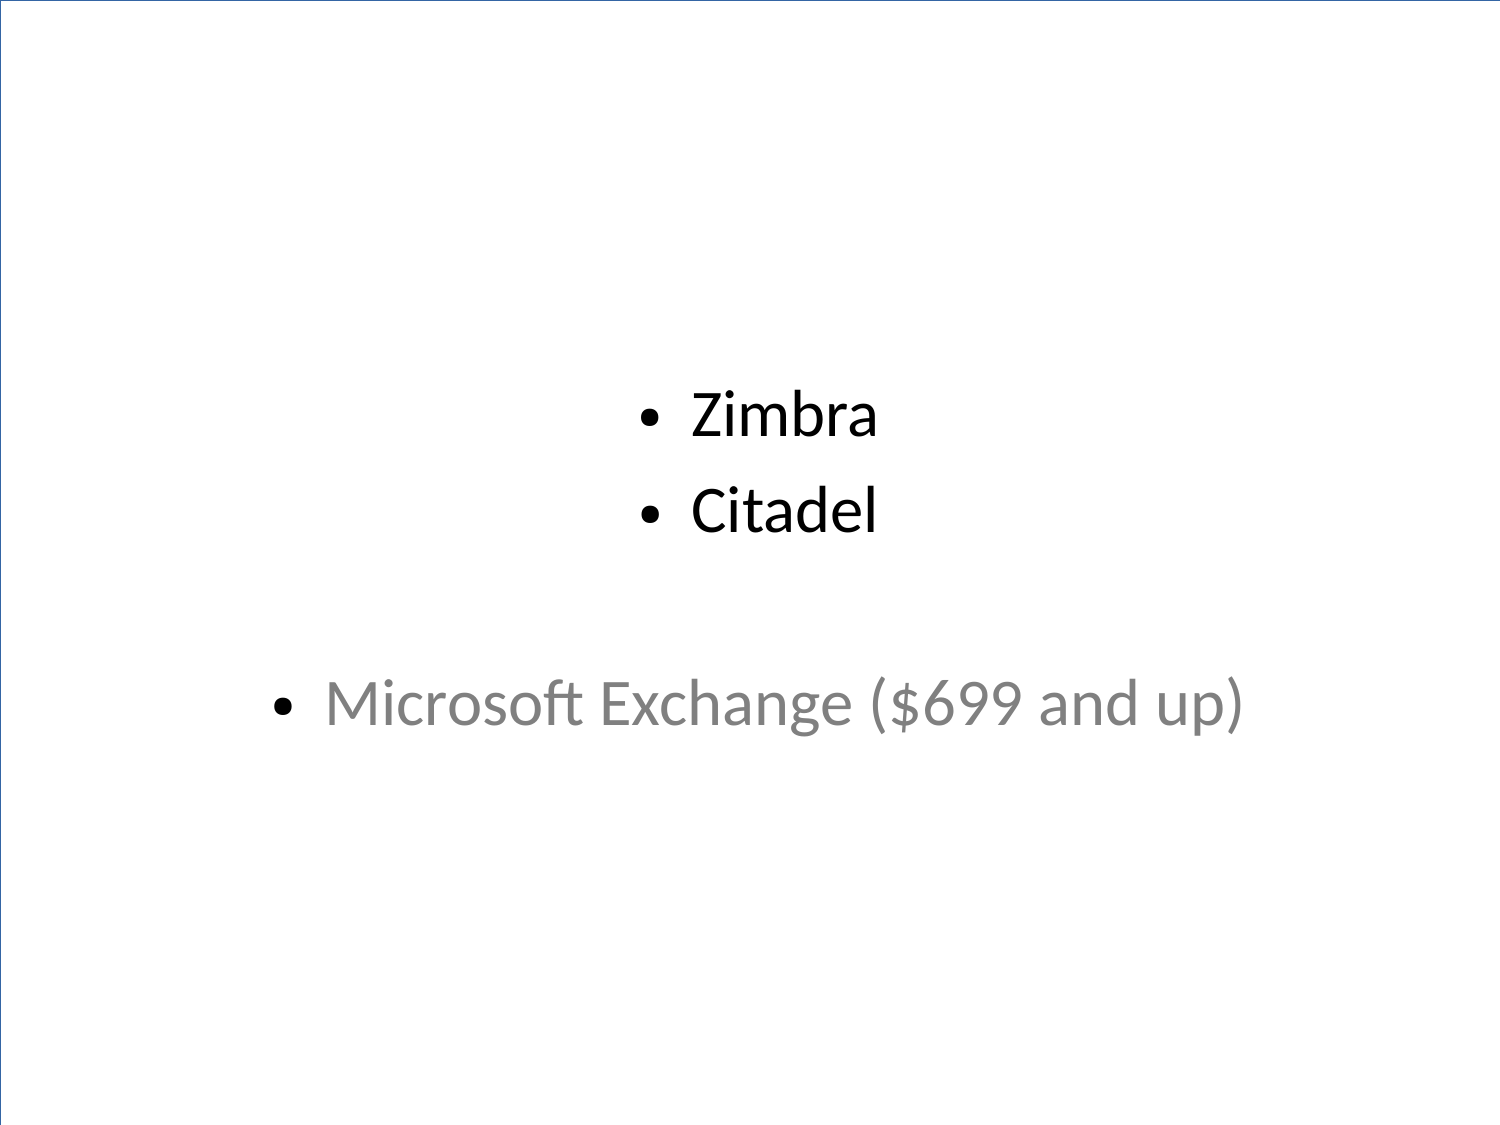

# Zimbra
Citadel
Microsoft Exchange ($699 and up)